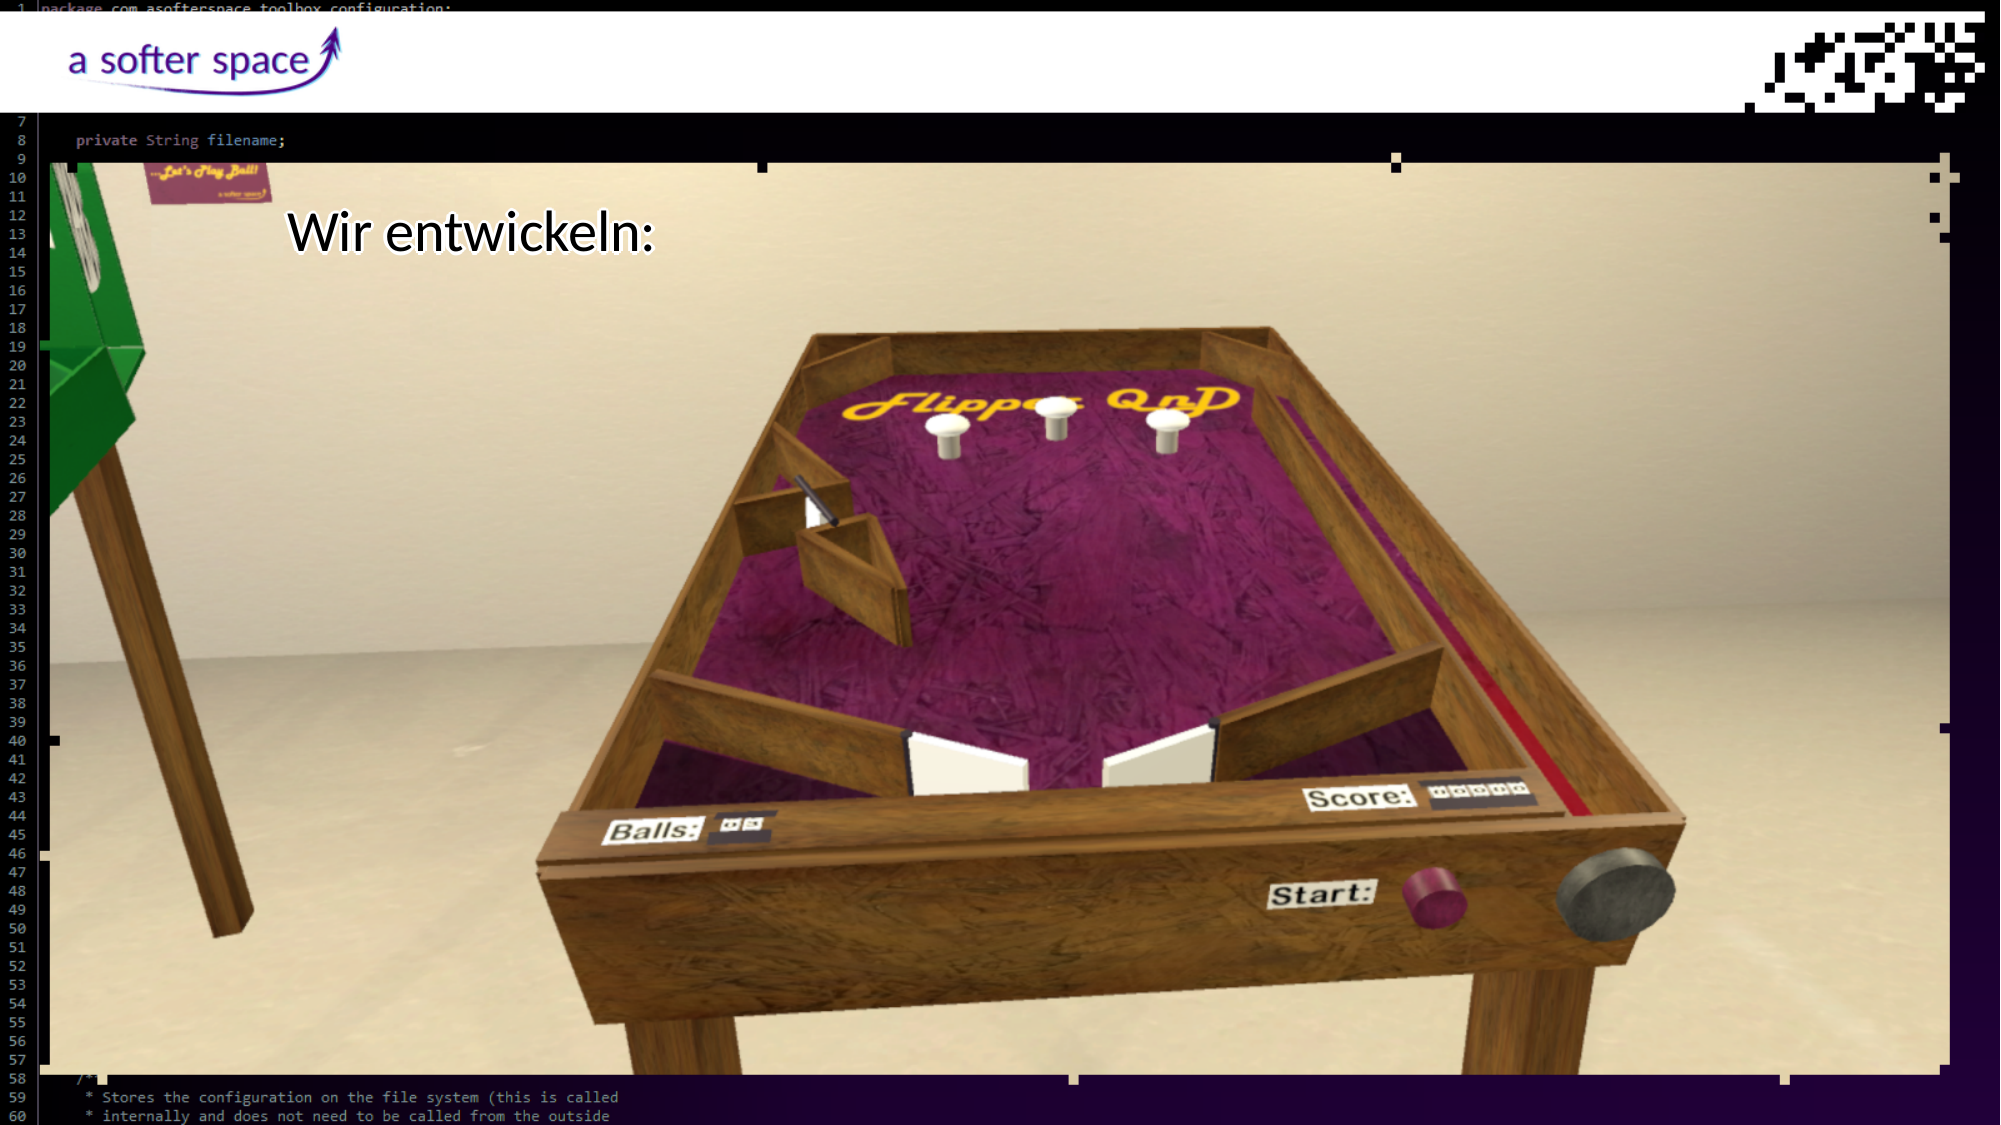

Wir entwickeln:
Wir entwickeln:
Wir entwickeln:
Wir entwickeln:
Wir entwickeln:
Wir entwickeln:
Wir entwickeln:
Wir entwickeln:
Wir entwickeln:
Wir entwickeln:
Wir entwickeln:
Wir entwickeln:
Wir entwickeln: